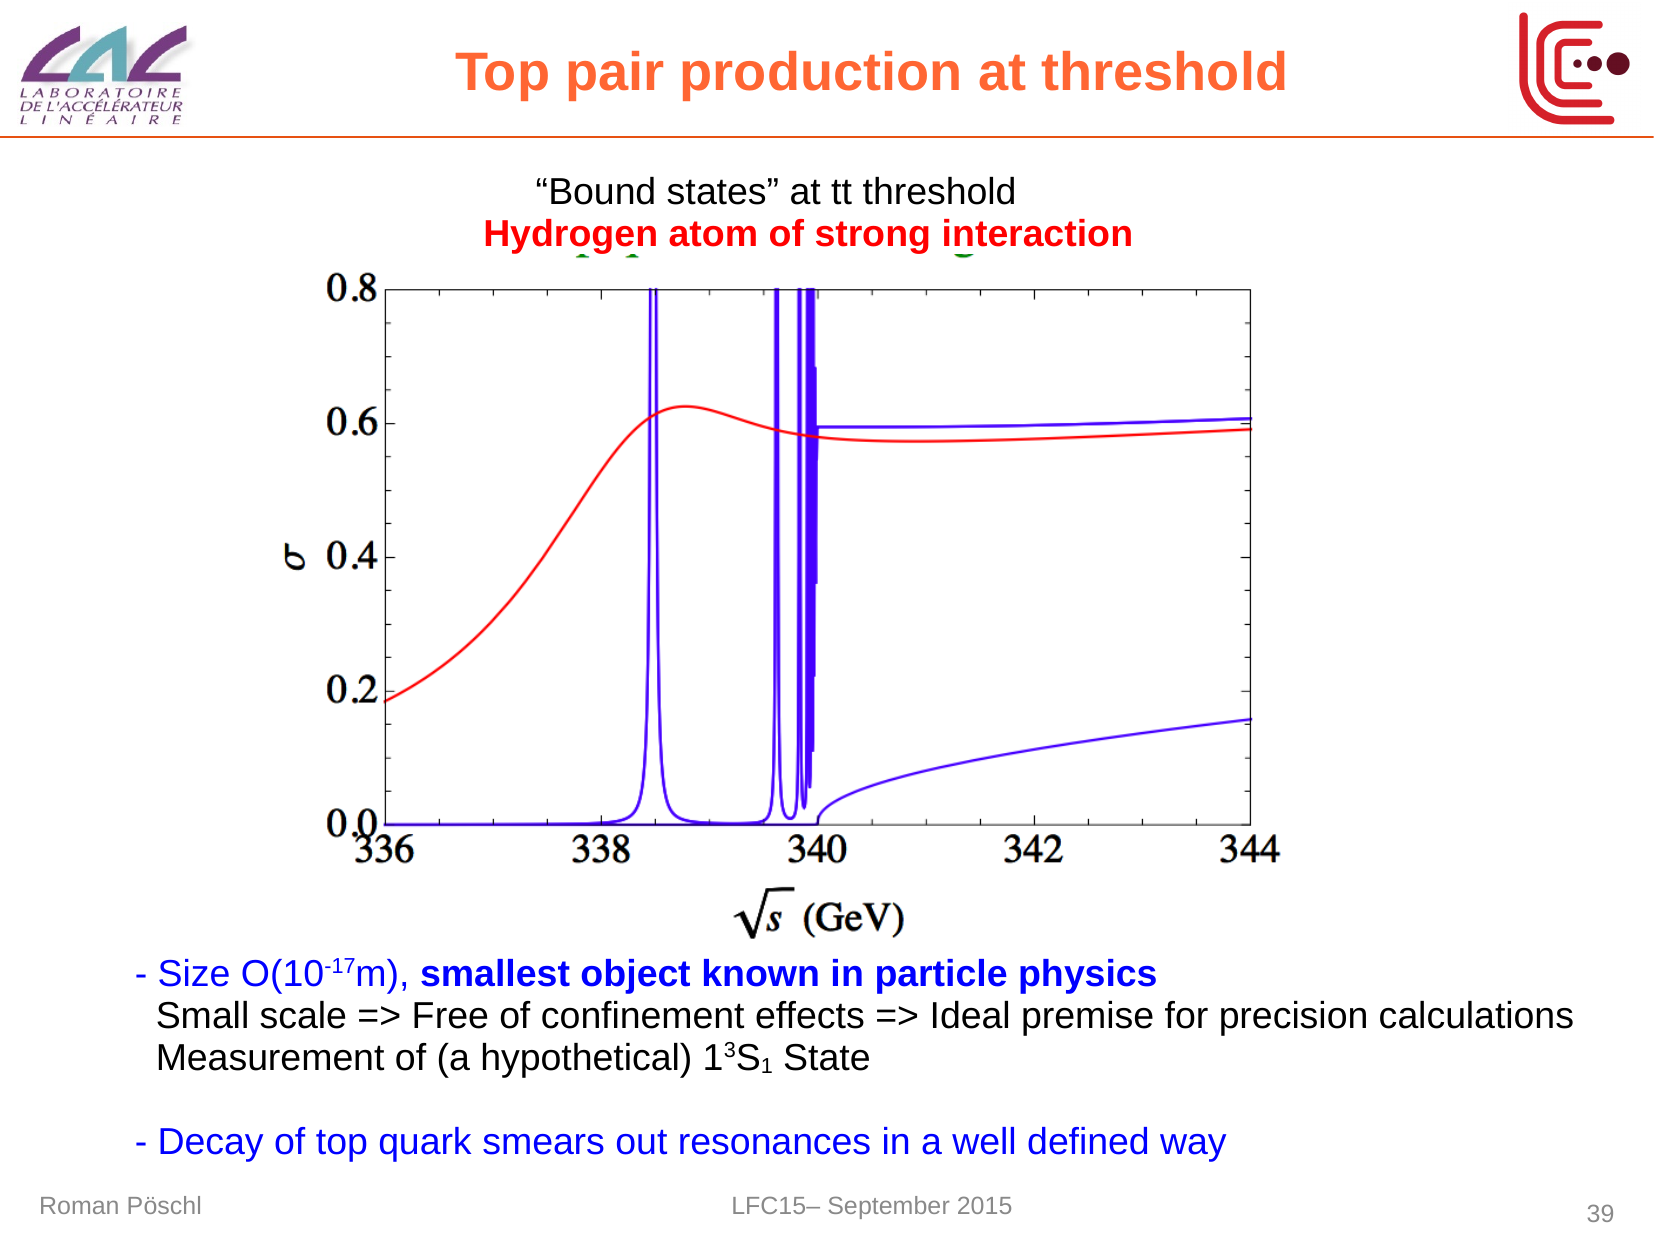

# Top pair production at threshold
 “Bound states” at tt threshold
Hydrogen atom of strong interaction
- Size O(10-17m), smallest object known in particle physics
 Small scale => Free of confinement effects => Ideal premise for precision calculations
 Measurement of (a hypothetical) 13S1 State
- Decay of top quark smears out resonances in a well defined way